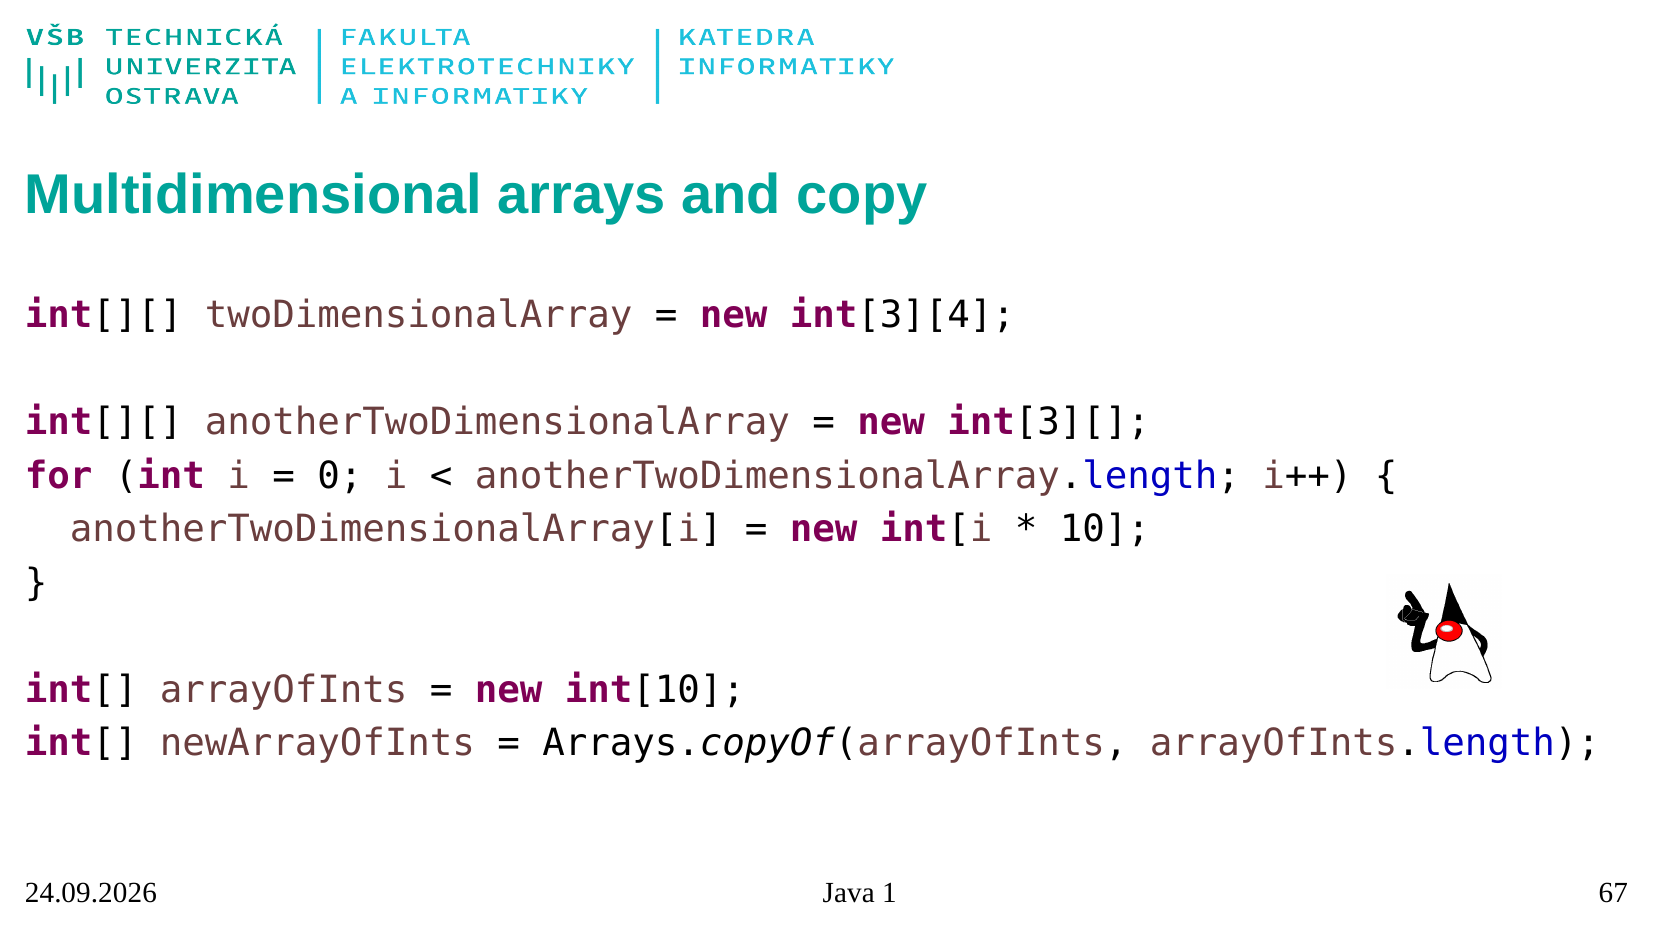

# Multidimensional arrays and copy
int[][] twoDimensionalArray = new int[3][4];
int[][] anotherTwoDimensionalArray = new int[3][];
for (int i = 0; i < anotherTwoDimensionalArray.length; i++) {
 anotherTwoDimensionalArray[i] = new int[i * 10];
}
int[] arrayOfInts = new int[10];
int[] newArrayOfInts = Arrays.copyOf(arrayOfInts, arrayOfInts.length);
Java 1
67